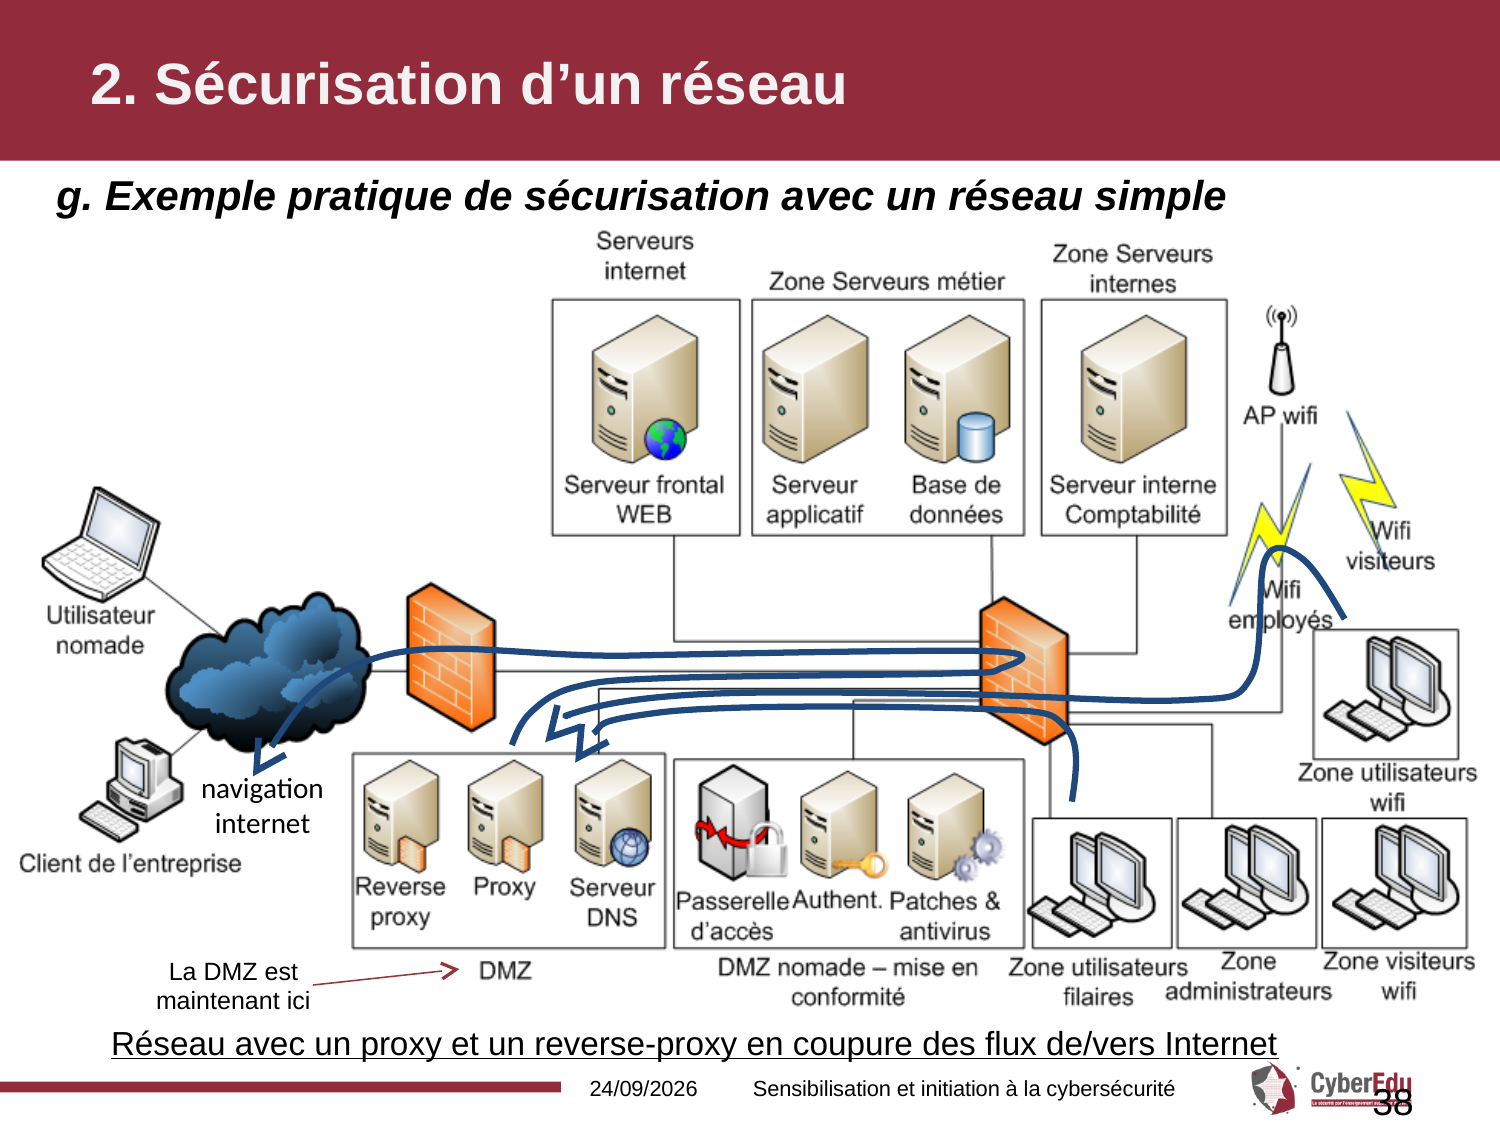

# 2. Sécurisation d’un réseau
g. Exemple pratique de sécurisation avec un réseau simple
navigation
internet
La DMZ est maintenant ici
Réseau avec un proxy et un reverse-proxy en coupure des flux de/vers Internet
Sensibilisation et initiation à la cybersécurité